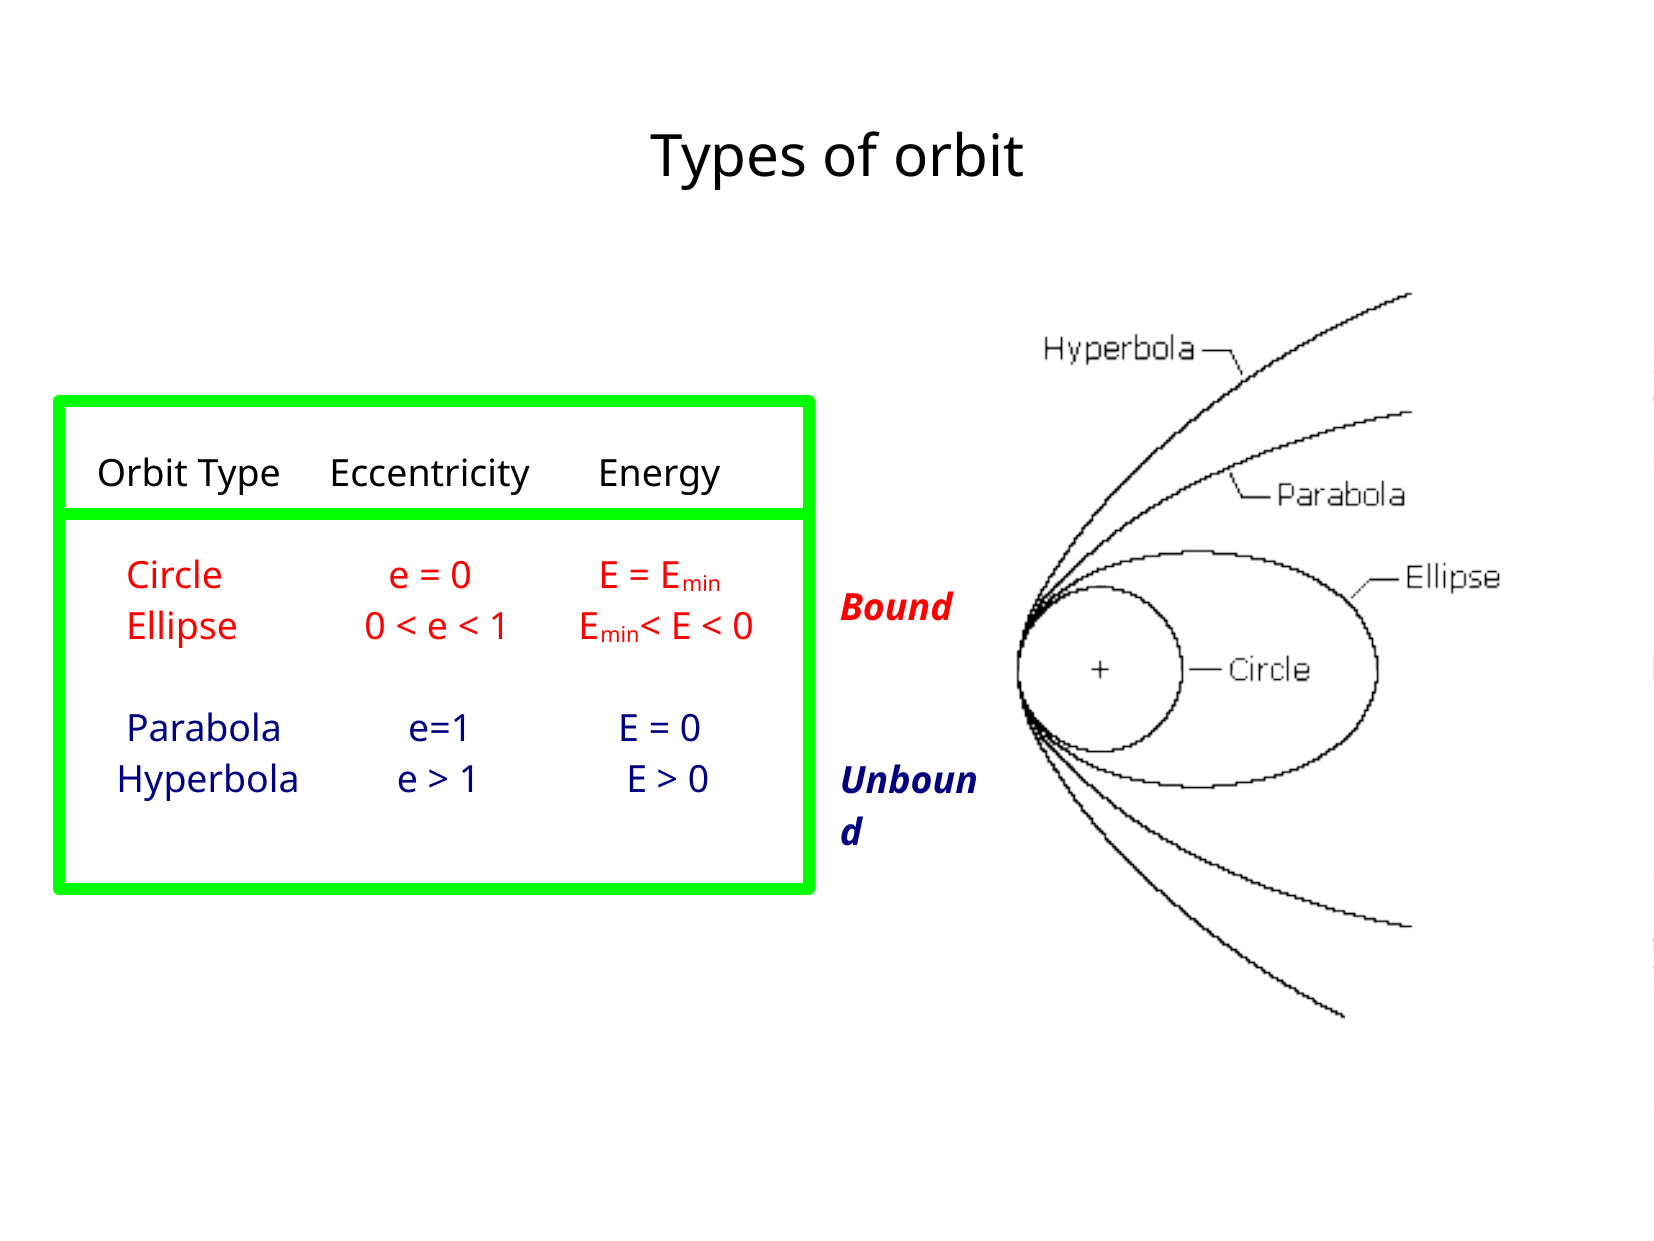

# Types of orbit
Orbit Type Eccentricity Energy
 Circle e = 0 E = Emin
 Ellipse 0 < e < 1 Emin< E < 0
 Parabola e=1 E = 0
 Hyperbola e > 1 E > 0
Bound
Unbound